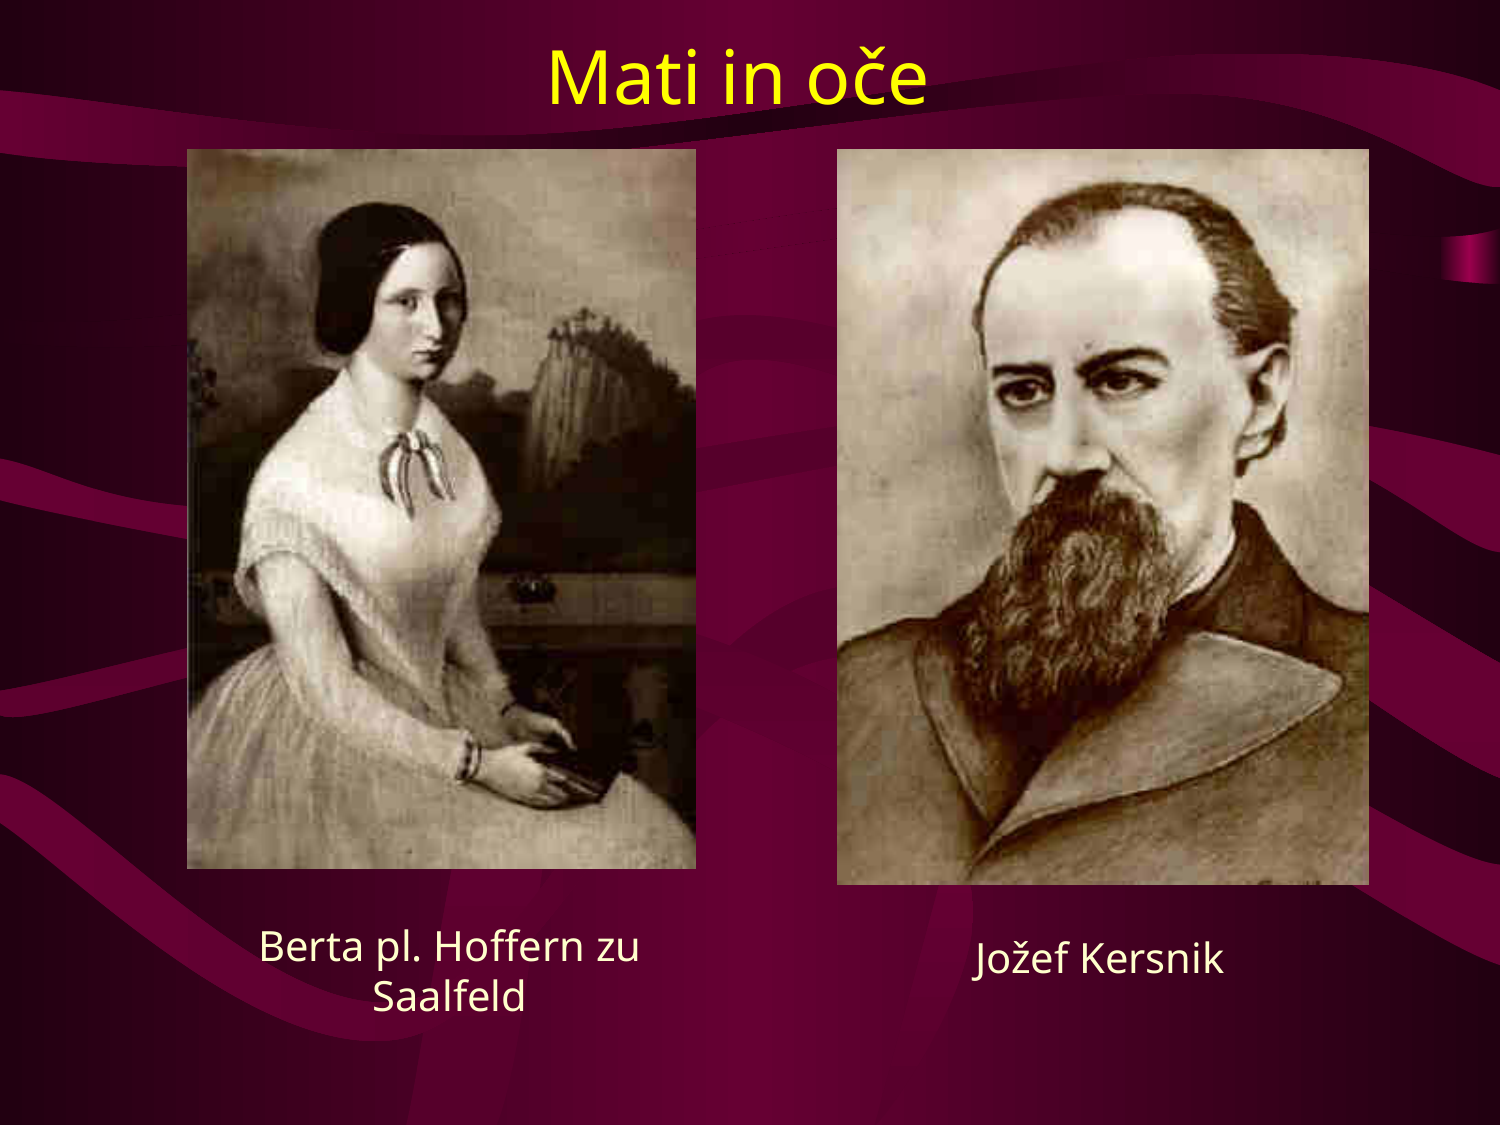

# Mati in oče
Berta pl. Hoffern zu Saalfeld
Jožef Kersnik